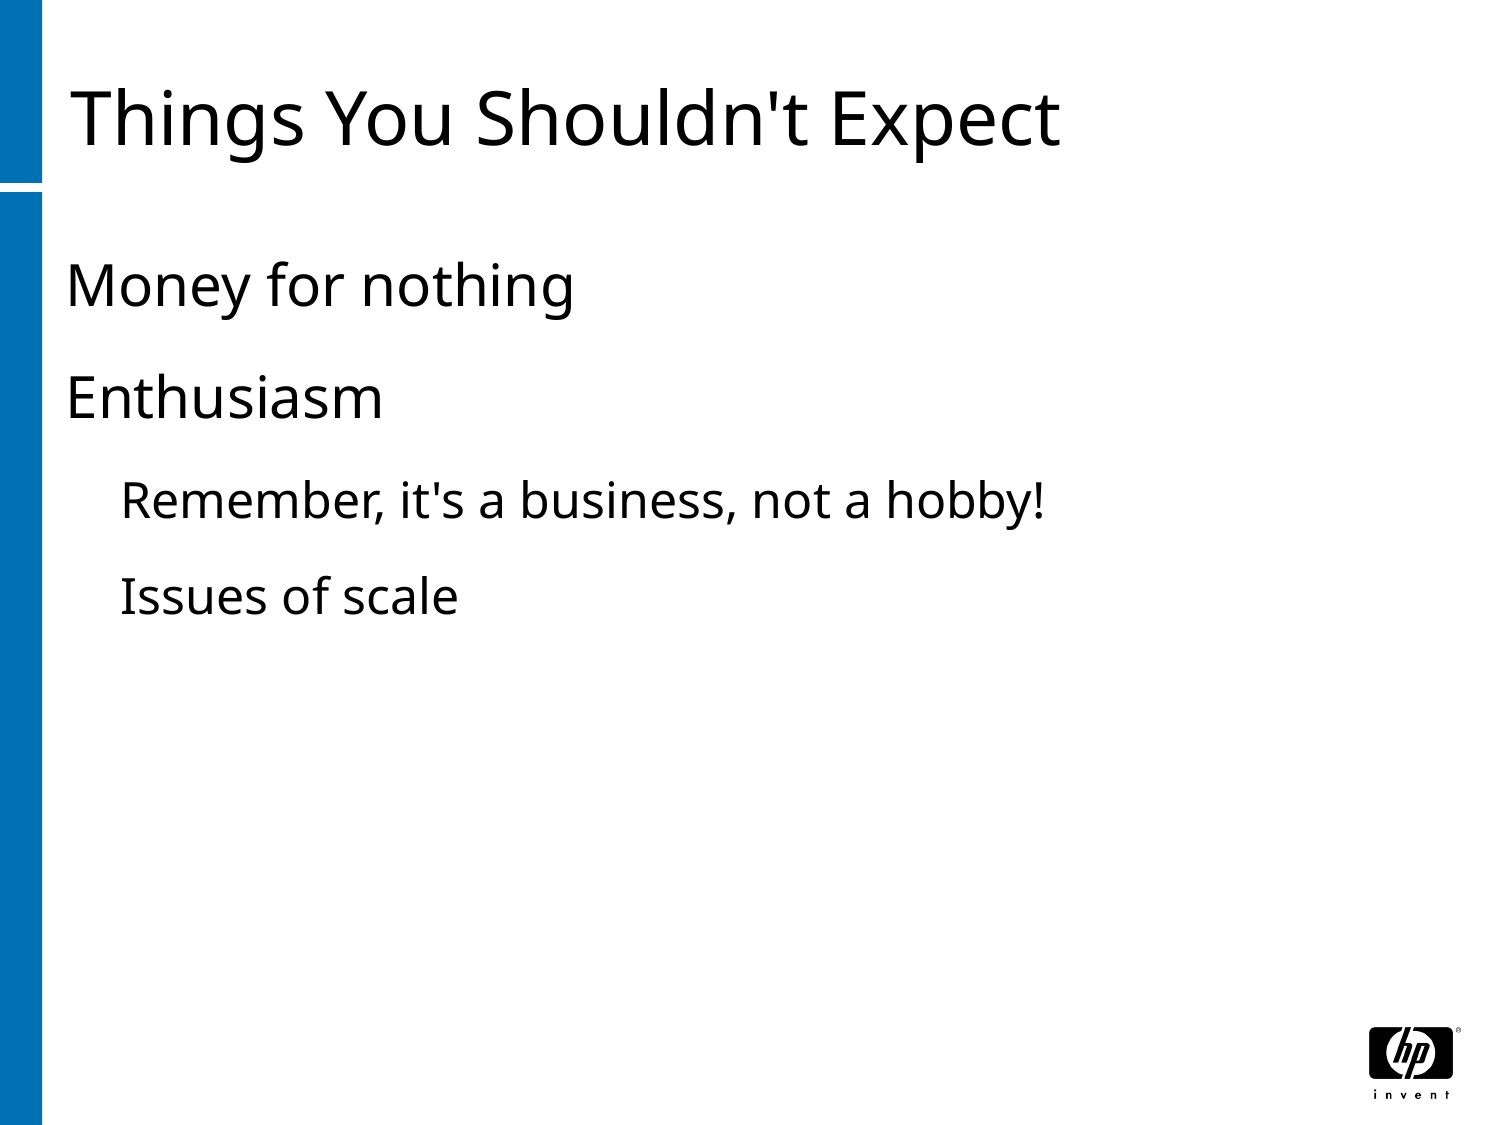

# Things You Shouldn't Expect
Money for nothing
Enthusiasm
Remember, it's a business, not a hobby!
Issues of scale